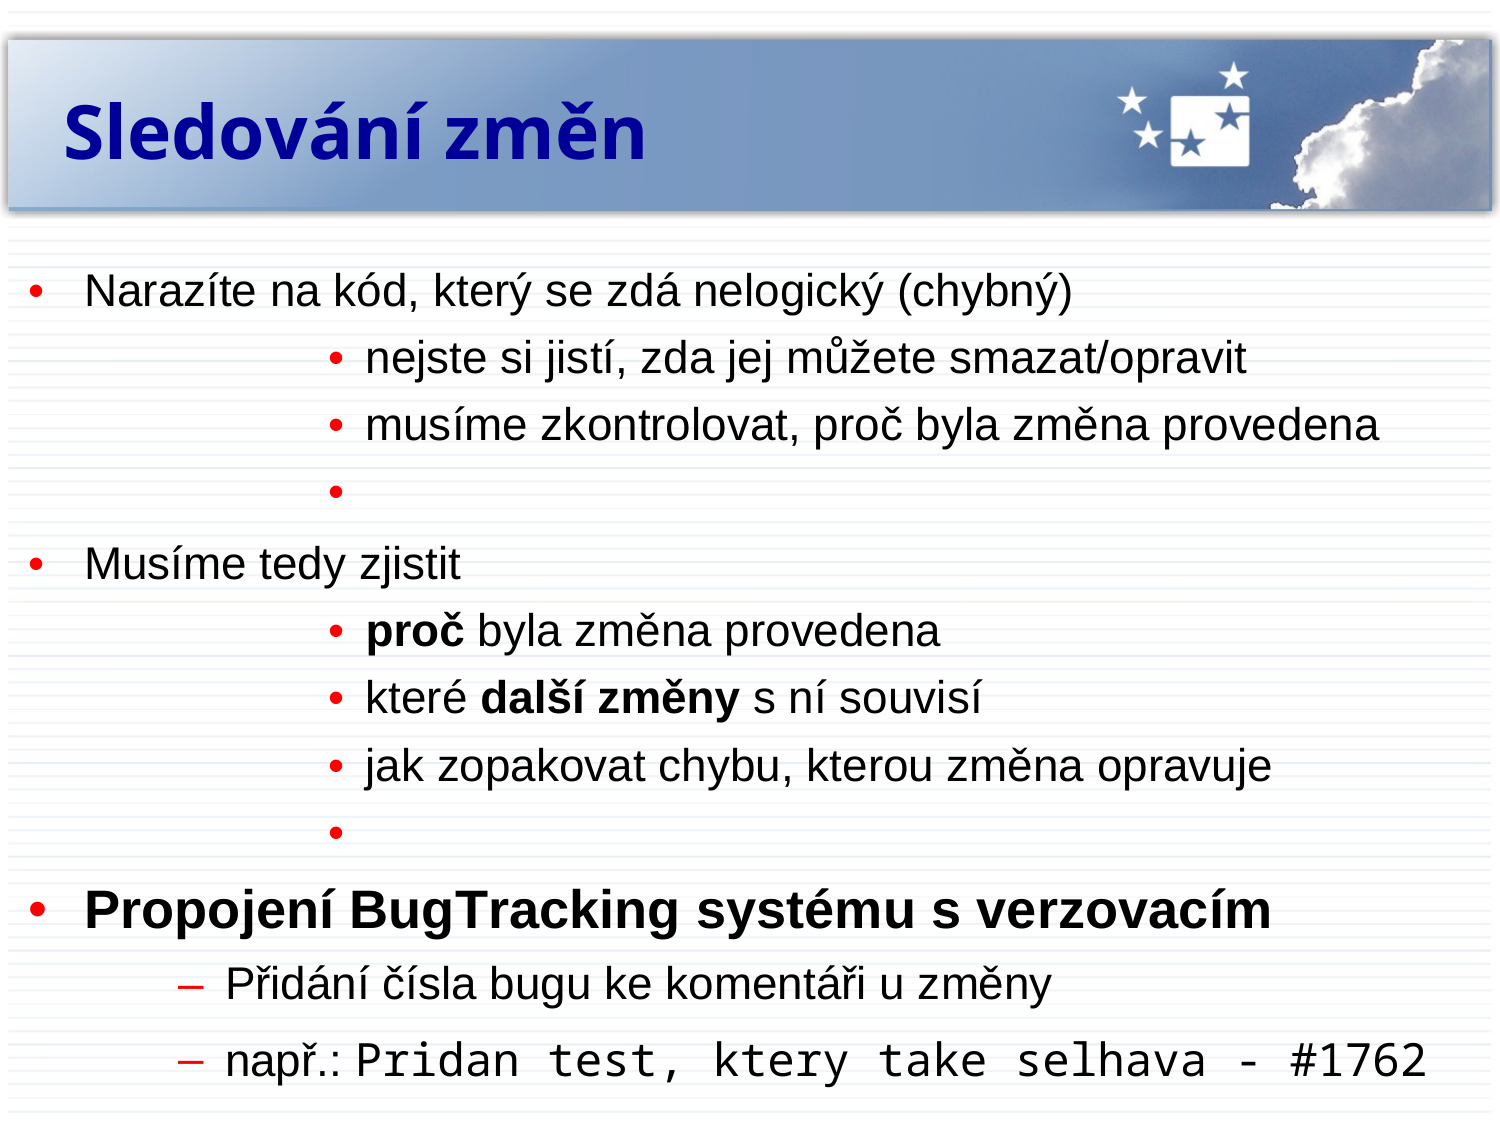

# Sledování změn
Narazíte na kód, který se zdá nelogický (chybný)
nejste si jistí, zda jej můžete smazat/opravit
musíme zkontrolovat, proč byla změna provedena
Musíme tedy zjistit
proč byla změna provedena
které další změny s ní souvisí
jak zopakovat chybu, kterou změna opravuje
Propojení BugTracking systému s verzovacím
Přidání čísla bugu ke komentáři u změny
např.: Pridan test, ktery take selhava - #1762